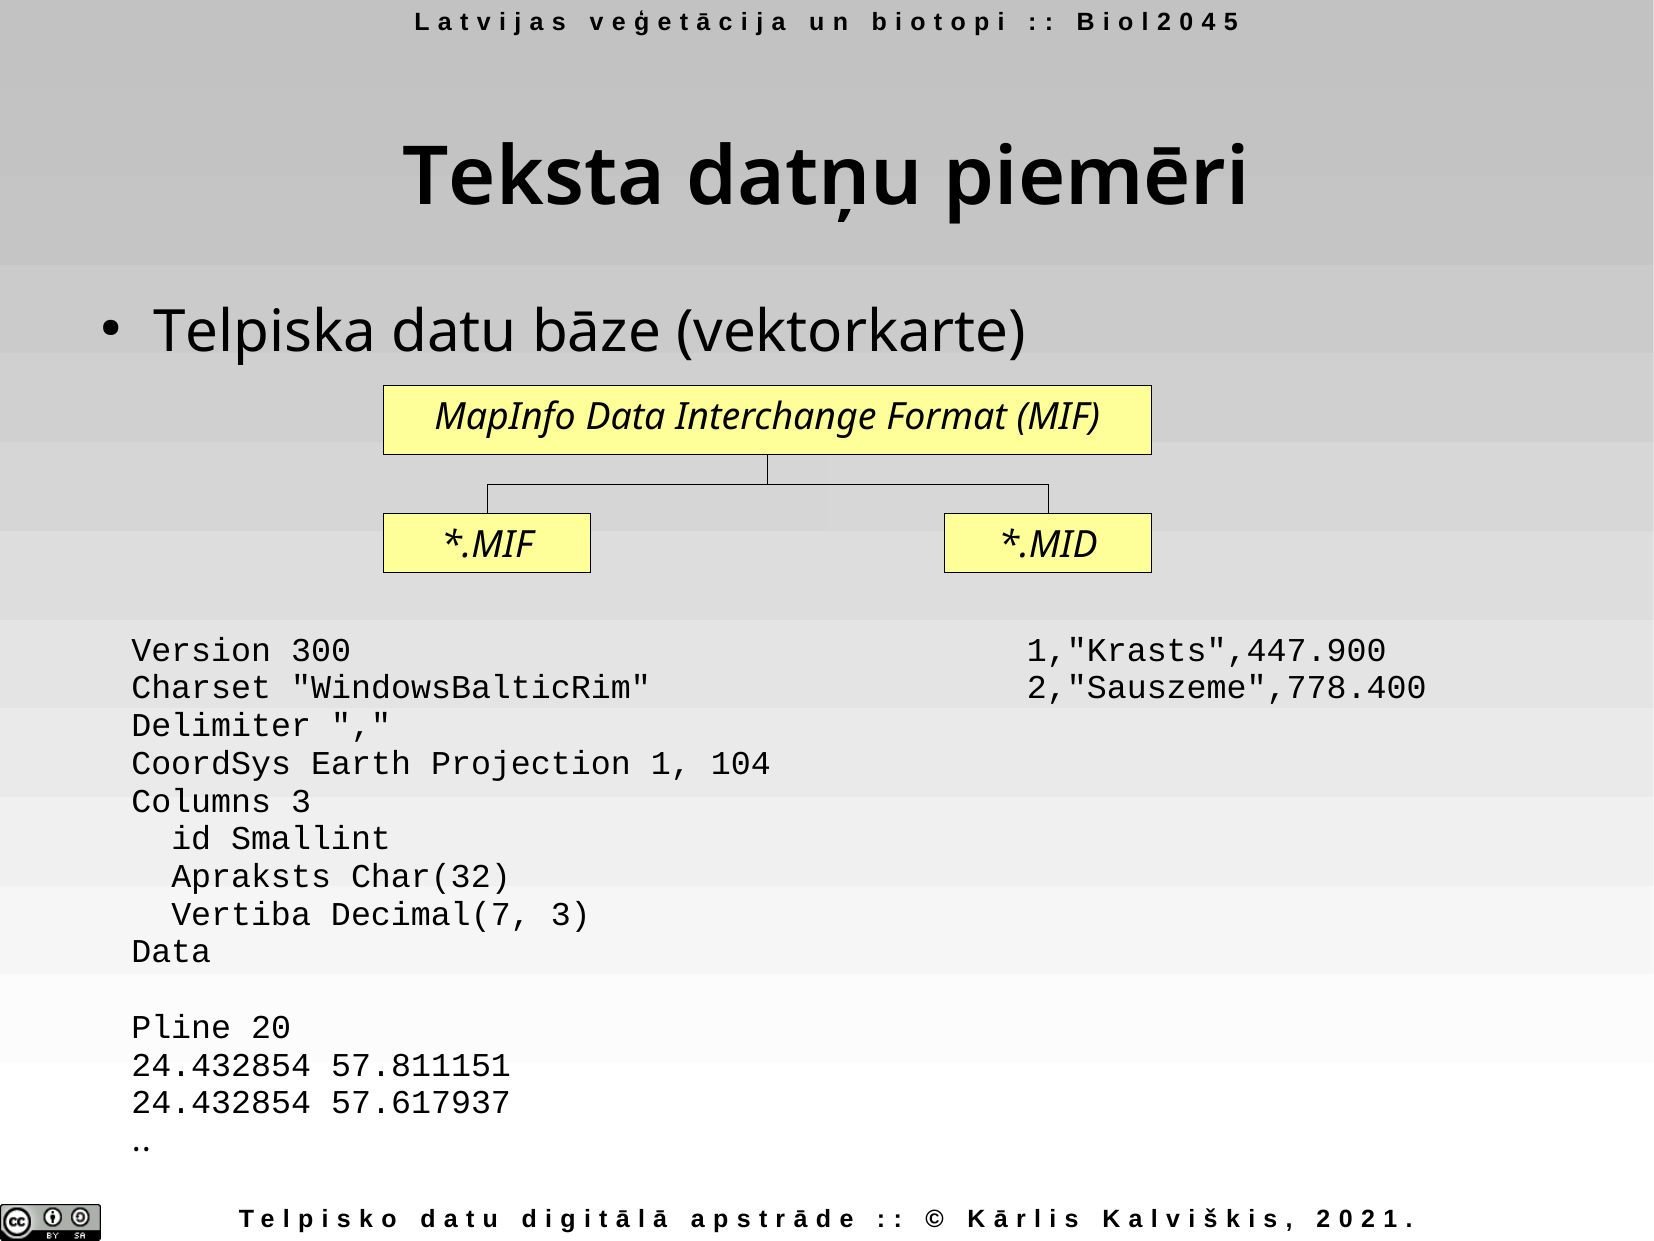

# Teksta datņu piemēri
Telpiska datu bāze (vektorkarte)
MapInfo Data Interchange Format (MIF)
*.MIF
*.MID
Version 300
Charset "WindowsBalticRim"
Delimiter ","
CoordSys Earth Projection 1, 104
Columns 3
 id Smallint
 Apraksts Char(32)
 Vertiba Decimal(7, 3)
Data
Pline 20
24.432854 57.811151
24.432854 57.617937
‥
1,"Krasts",447.900
2,"Sauszeme",778.400